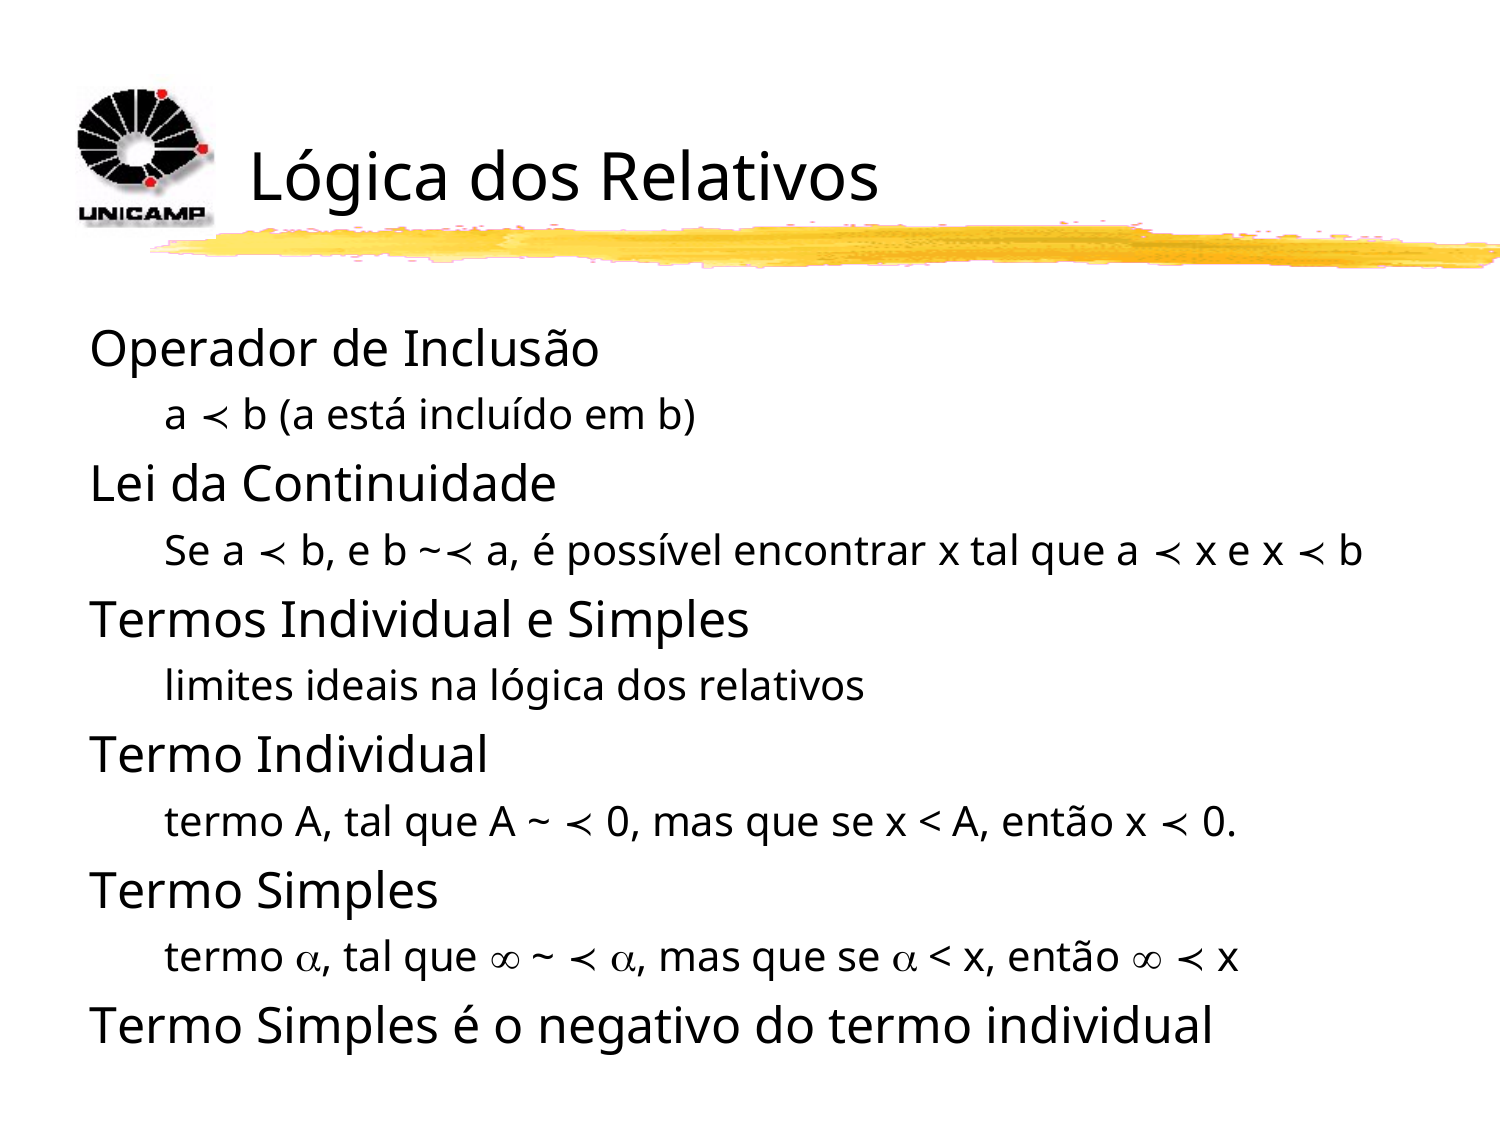

# Lógica dos Relativos
Operador de Inclusão
a  b (a está incluído em b)
Lei da Continuidade
Se a  b, e b ~ a, é possível encontrar x tal que a  x e x  b
Termos Individual e Simples
limites ideais na lógica dos relativos
Termo Individual
termo A, tal que A ~  0, mas que se x < A, então x  0.
Termo Simples
termo , tal que  ~  , mas que se  < x, então   x
Termo Simples é o negativo do termo individual